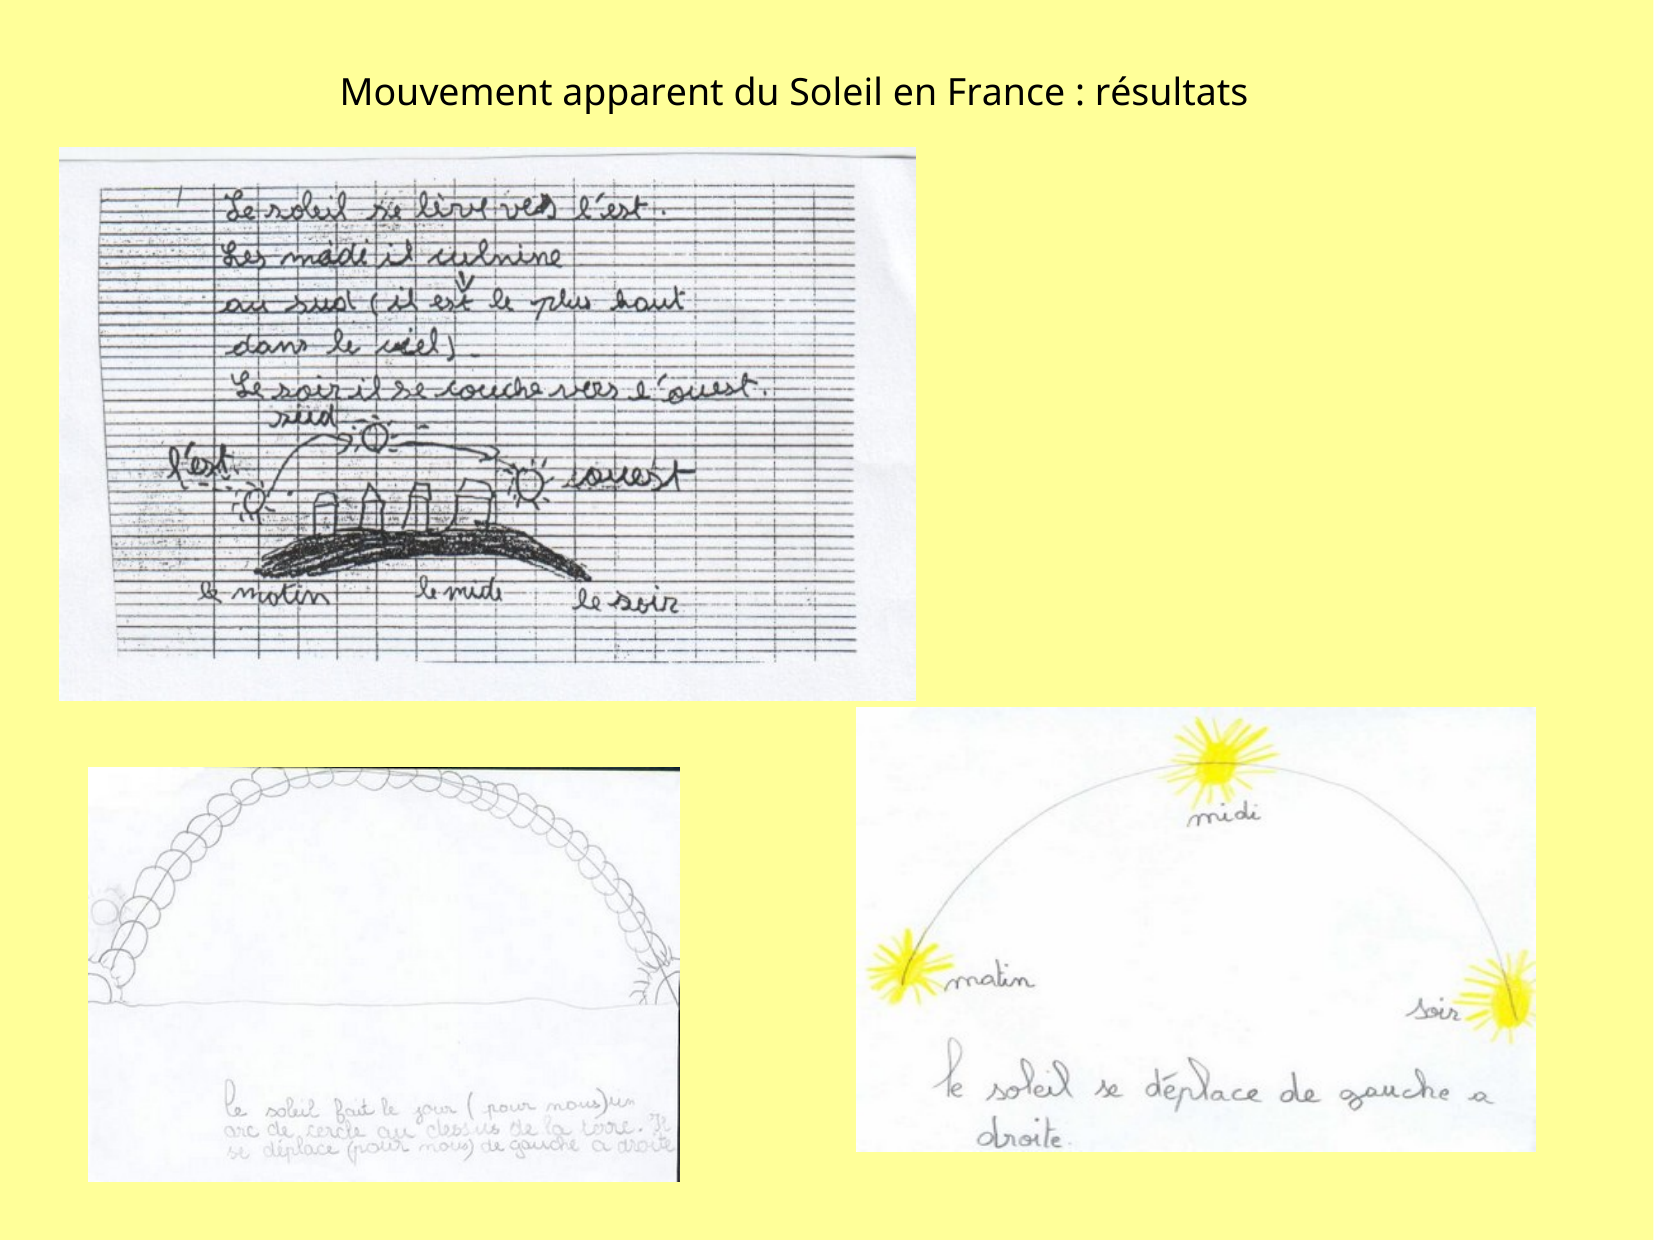

Mouvement apparent du Soleil en France : résultats